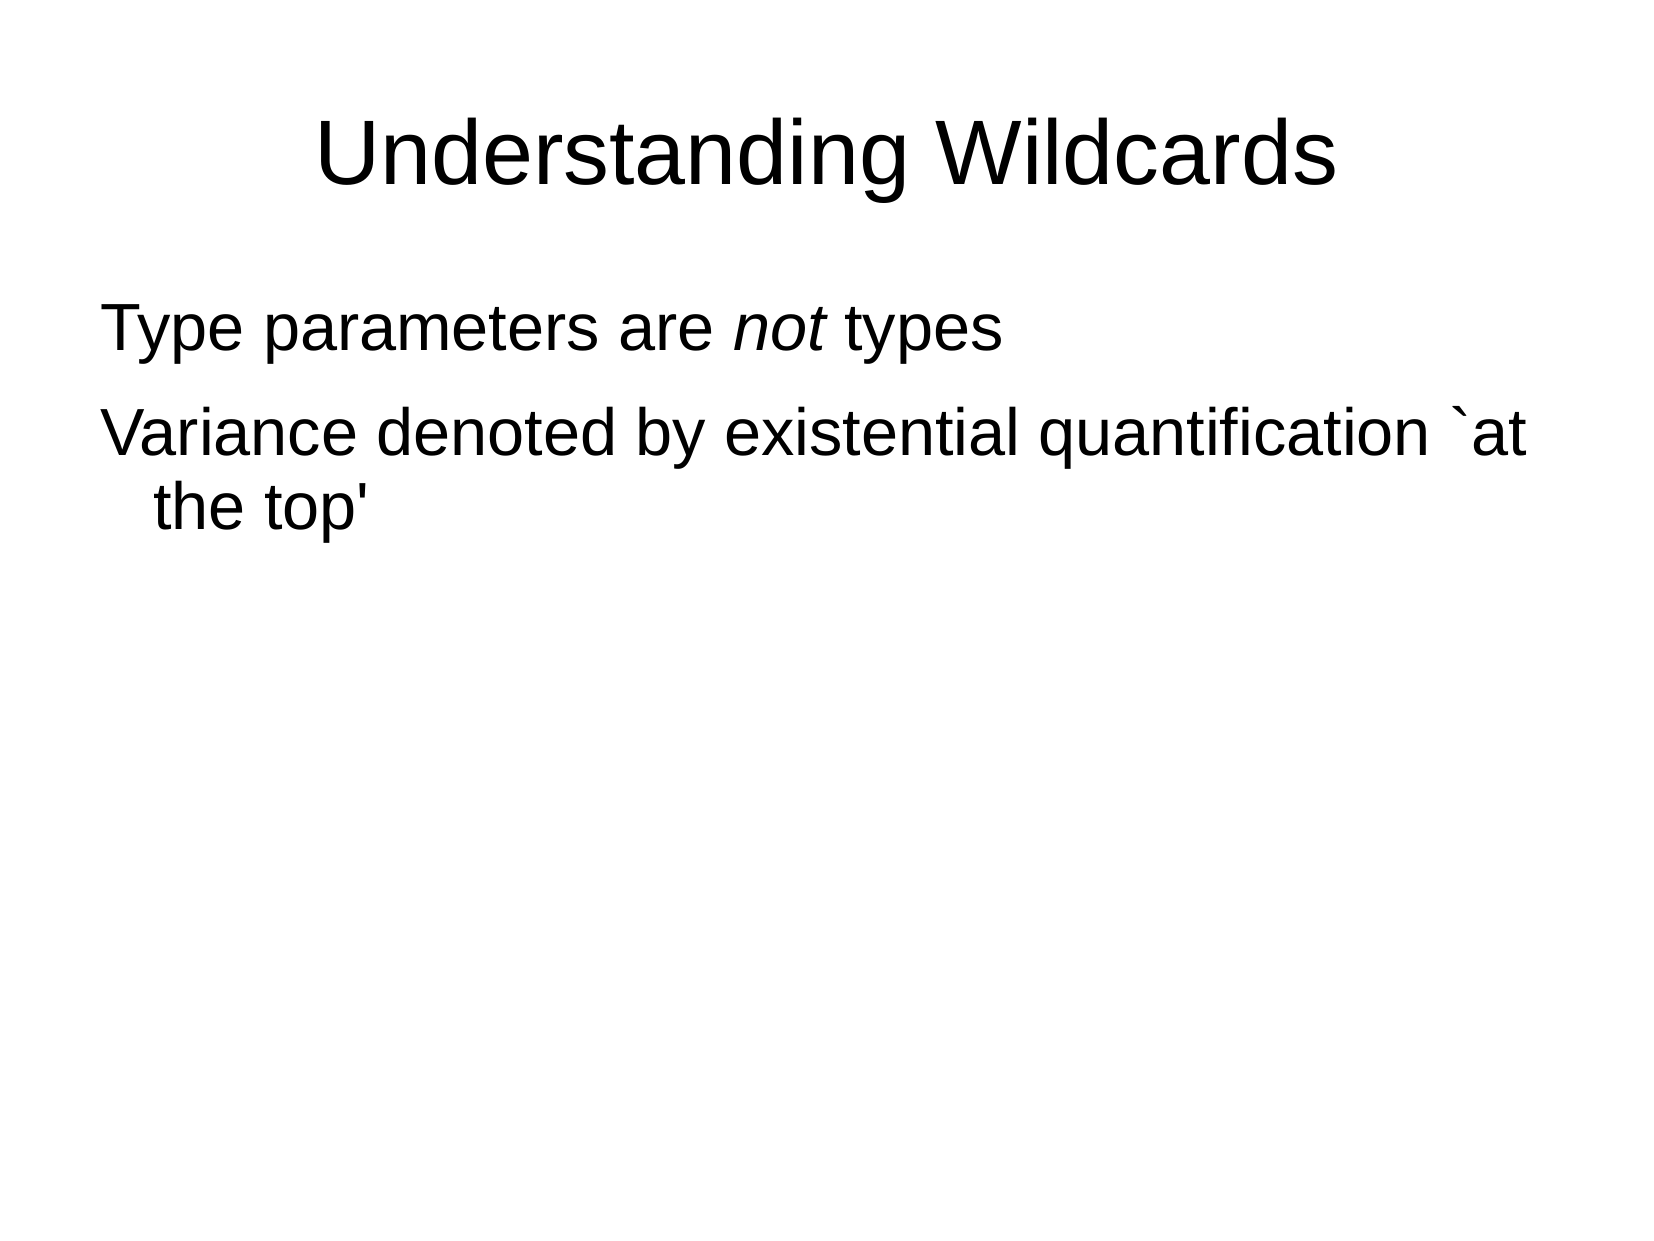

# Understanding Wildcards
Type parameters are not types
Variance denoted by existential quantification `at the top'